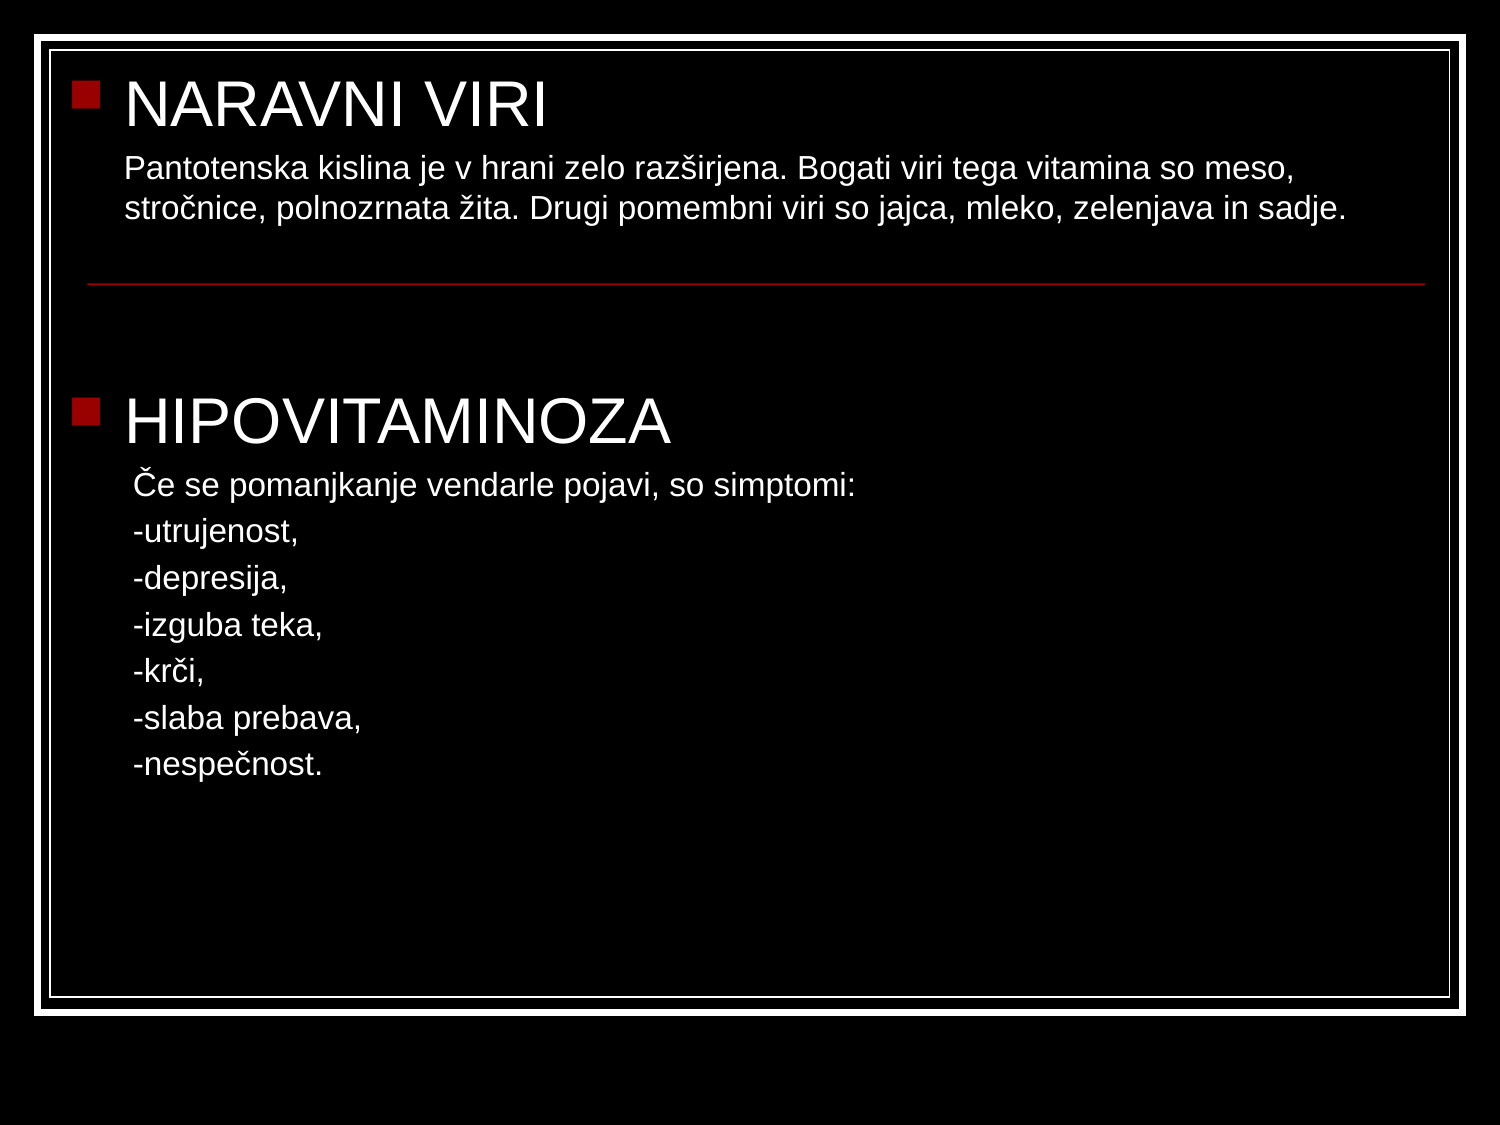

# NARAVNI VIRI
 Pantotenska kislina je v hrani zelo razširjena. Bogati viri tega vitamina so meso, stročnice, polnozrnata žita. Drugi pomembni viri so jajca, mleko, zelenjava in sadje.
HIPOVITAMINOZA
 Če se pomanjkanje vendarle pojavi, so simptomi:
 -utrujenost,
 -depresija,
 -izguba teka,
 -krči,
 -slaba prebava,
 -nespečnost.